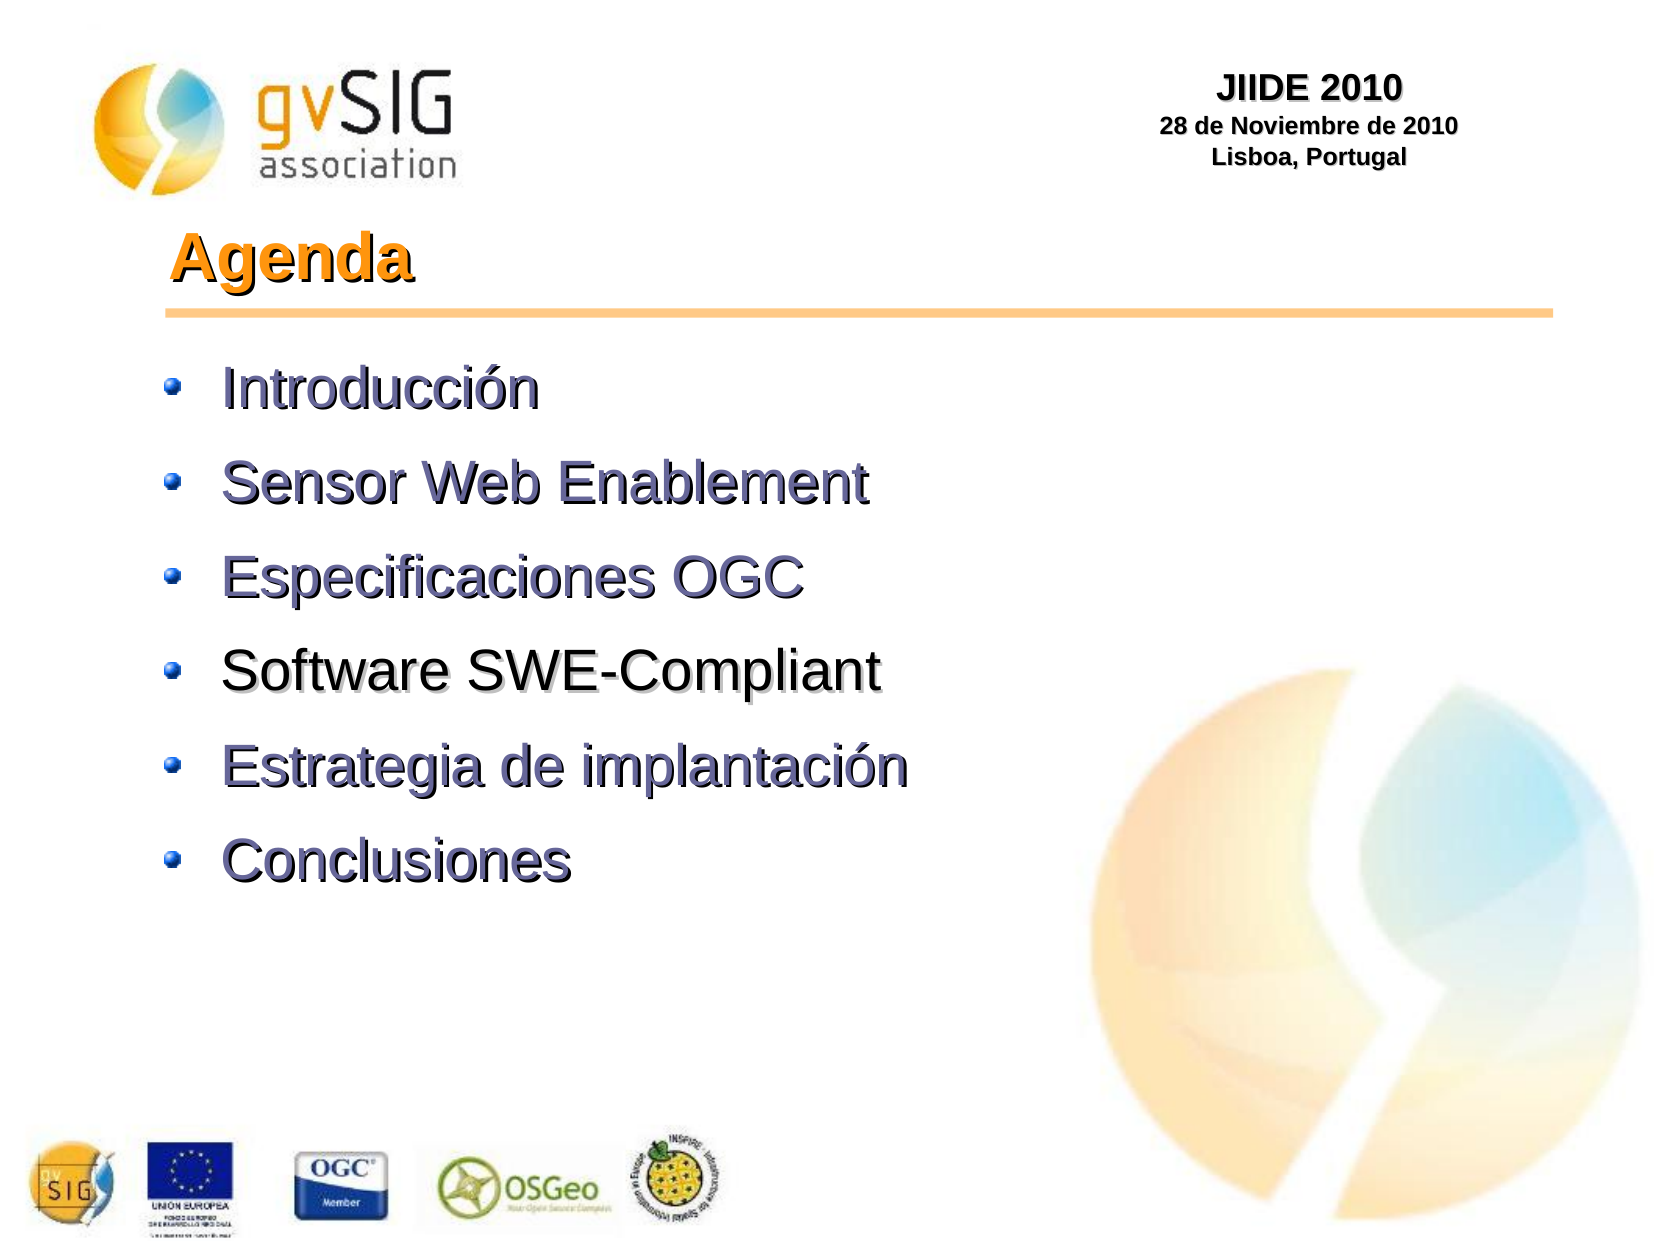

Agenda
# Introducción
Sensor Web Enablement
Especificaciones OGC
Software SWE-Compliant
Estrategia de implantación
Conclusiones
25/10/2006